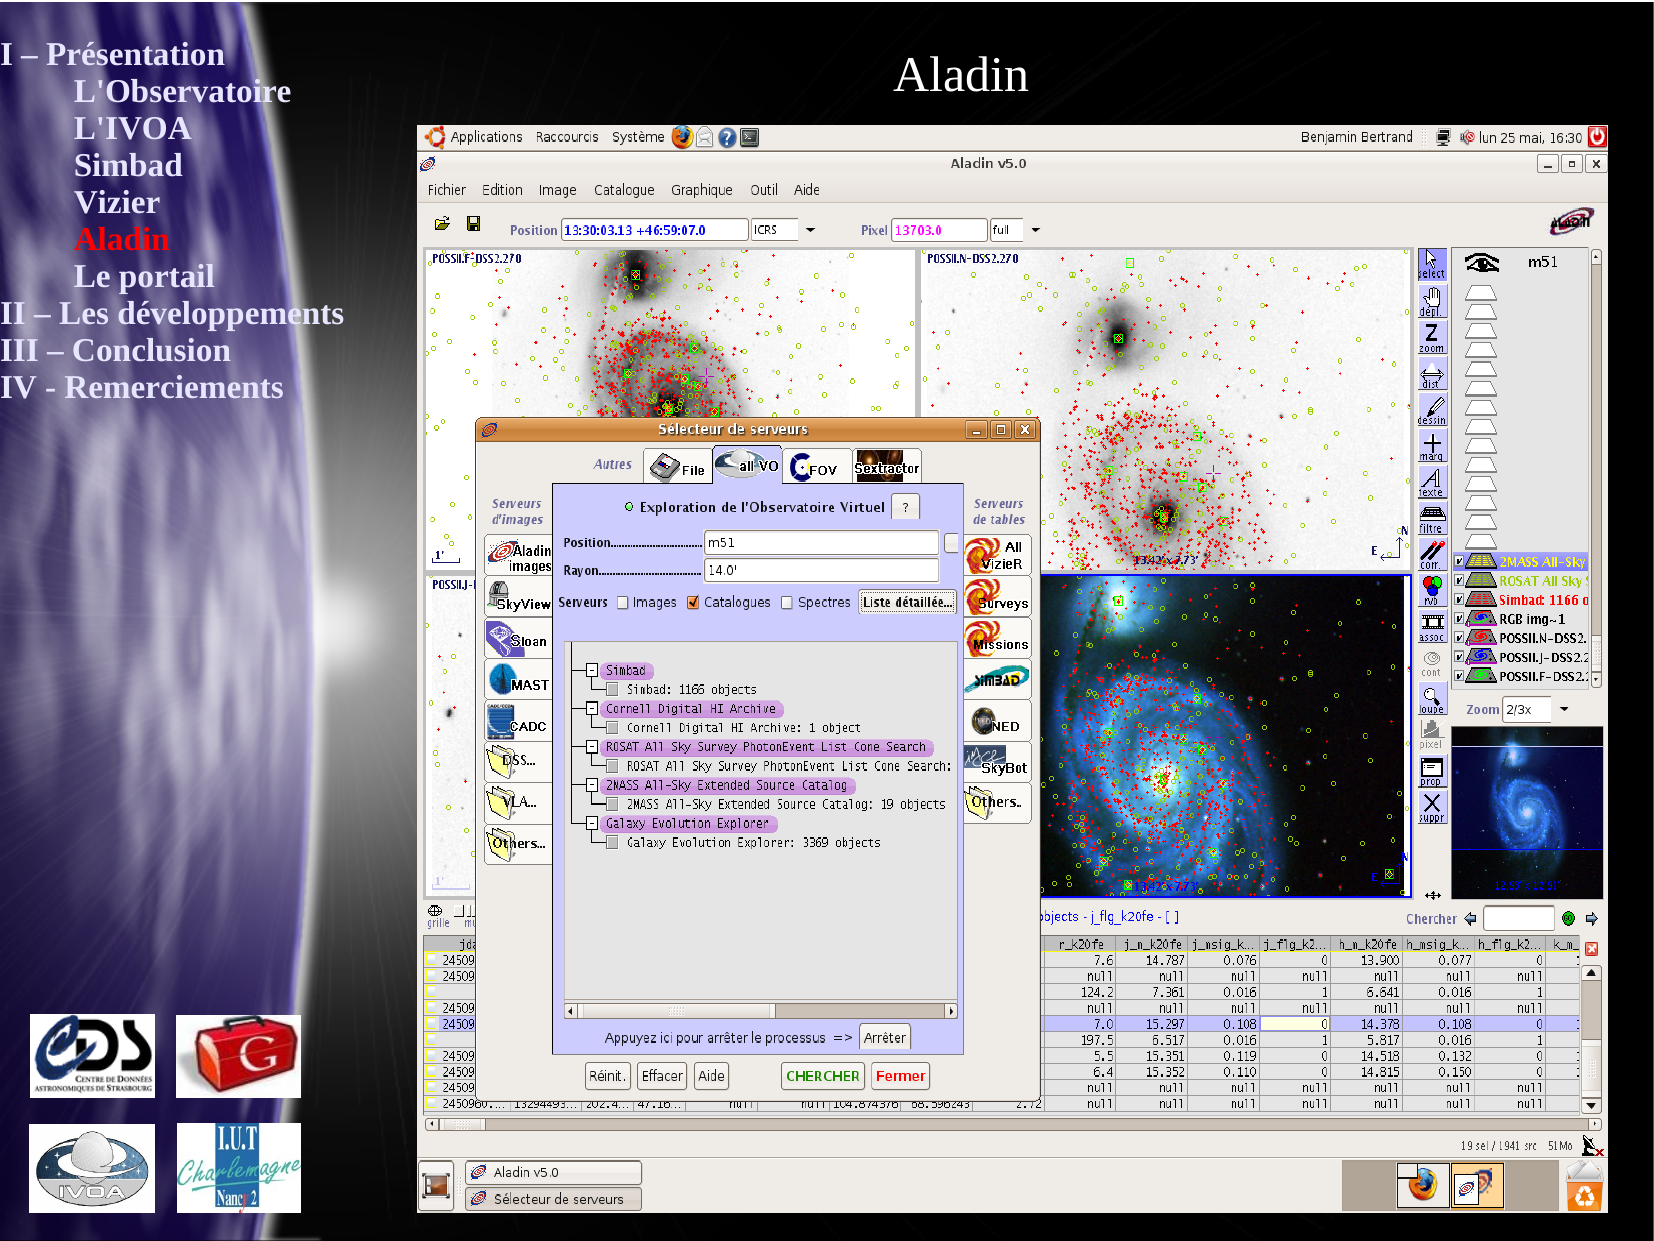

# I – Présentation L'Observatoire L'IVOA Simbad Vizier Aladin Le portail II – Les développements III – Conclusion IV - Remerciements
Aladin